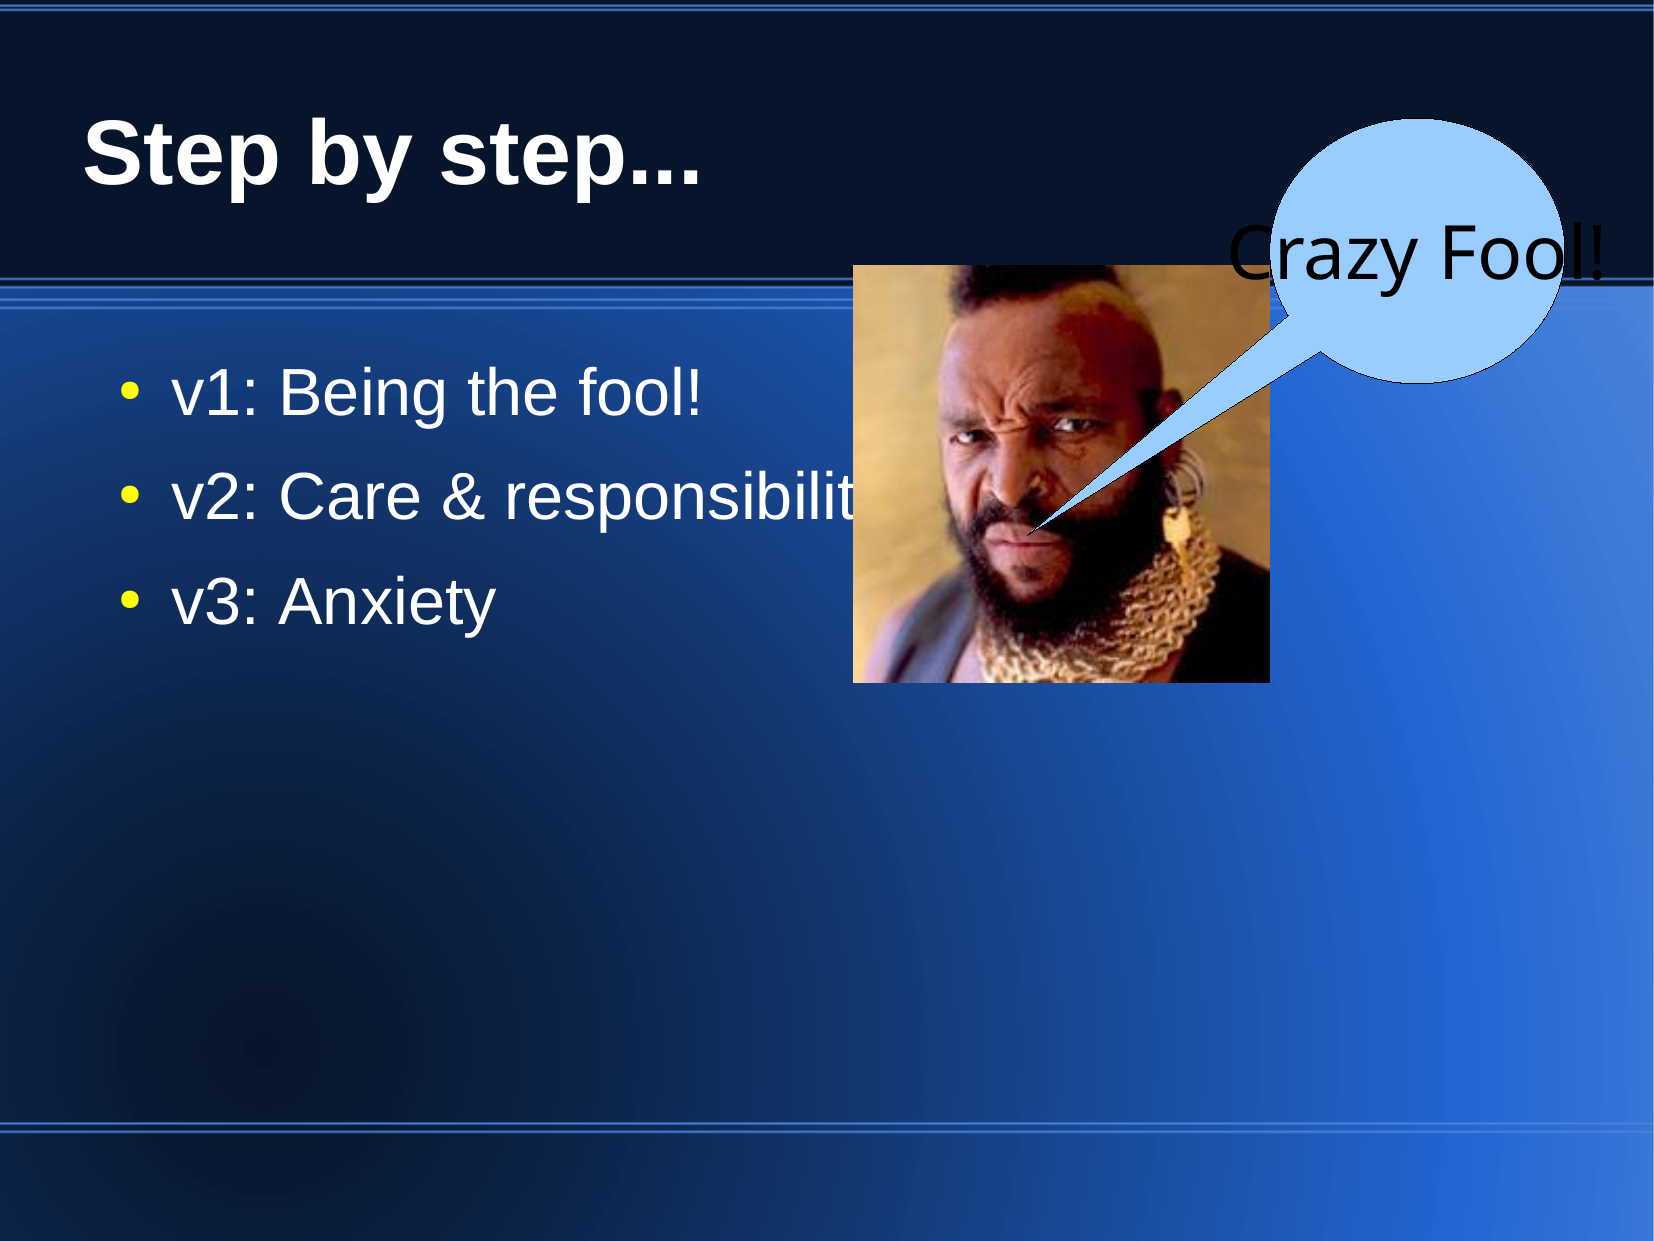

# Step by step...
Crazy Fool!
v1: Being the fool!
v2: Care & responsibility
v3: Anxiety